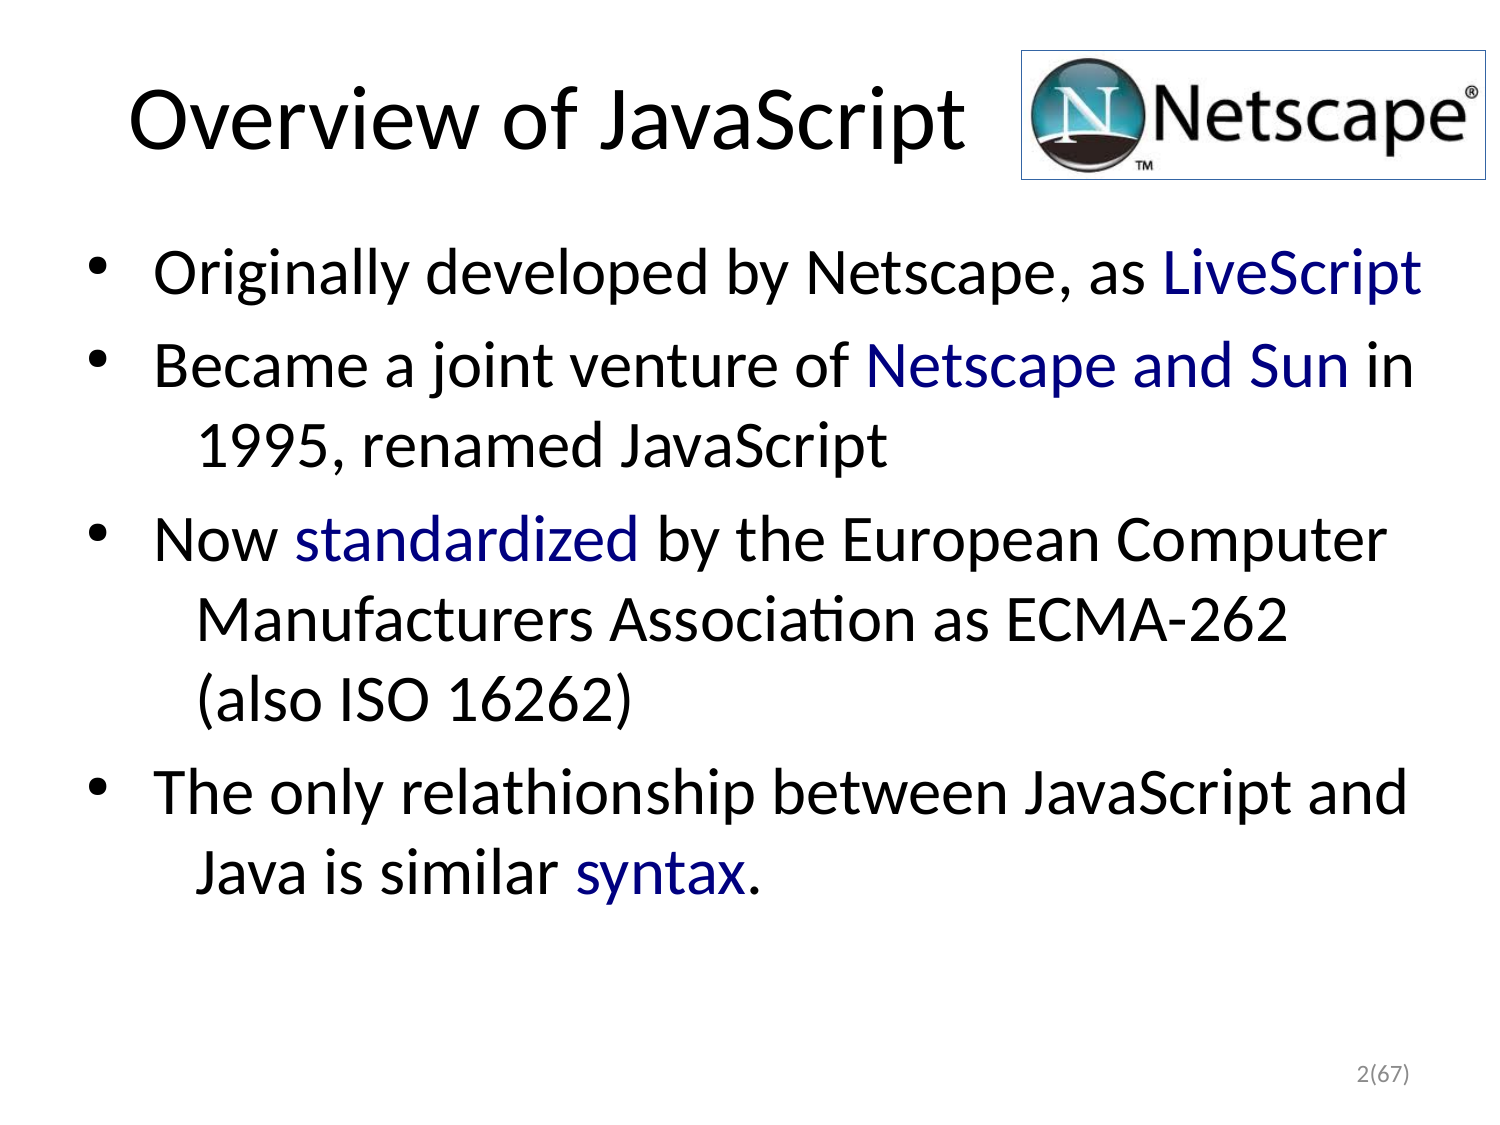

# Overview of JavaScript
 Originally developed by Netscape, as LiveScript
 Became a joint venture of Netscape and Sun in 1995, renamed JavaScript
 Now standardized by the European Computer Manufacturers Association as ECMA-262 (also ISO 16262)
 The only relathionship between JavaScript and Java is similar syntax.
2